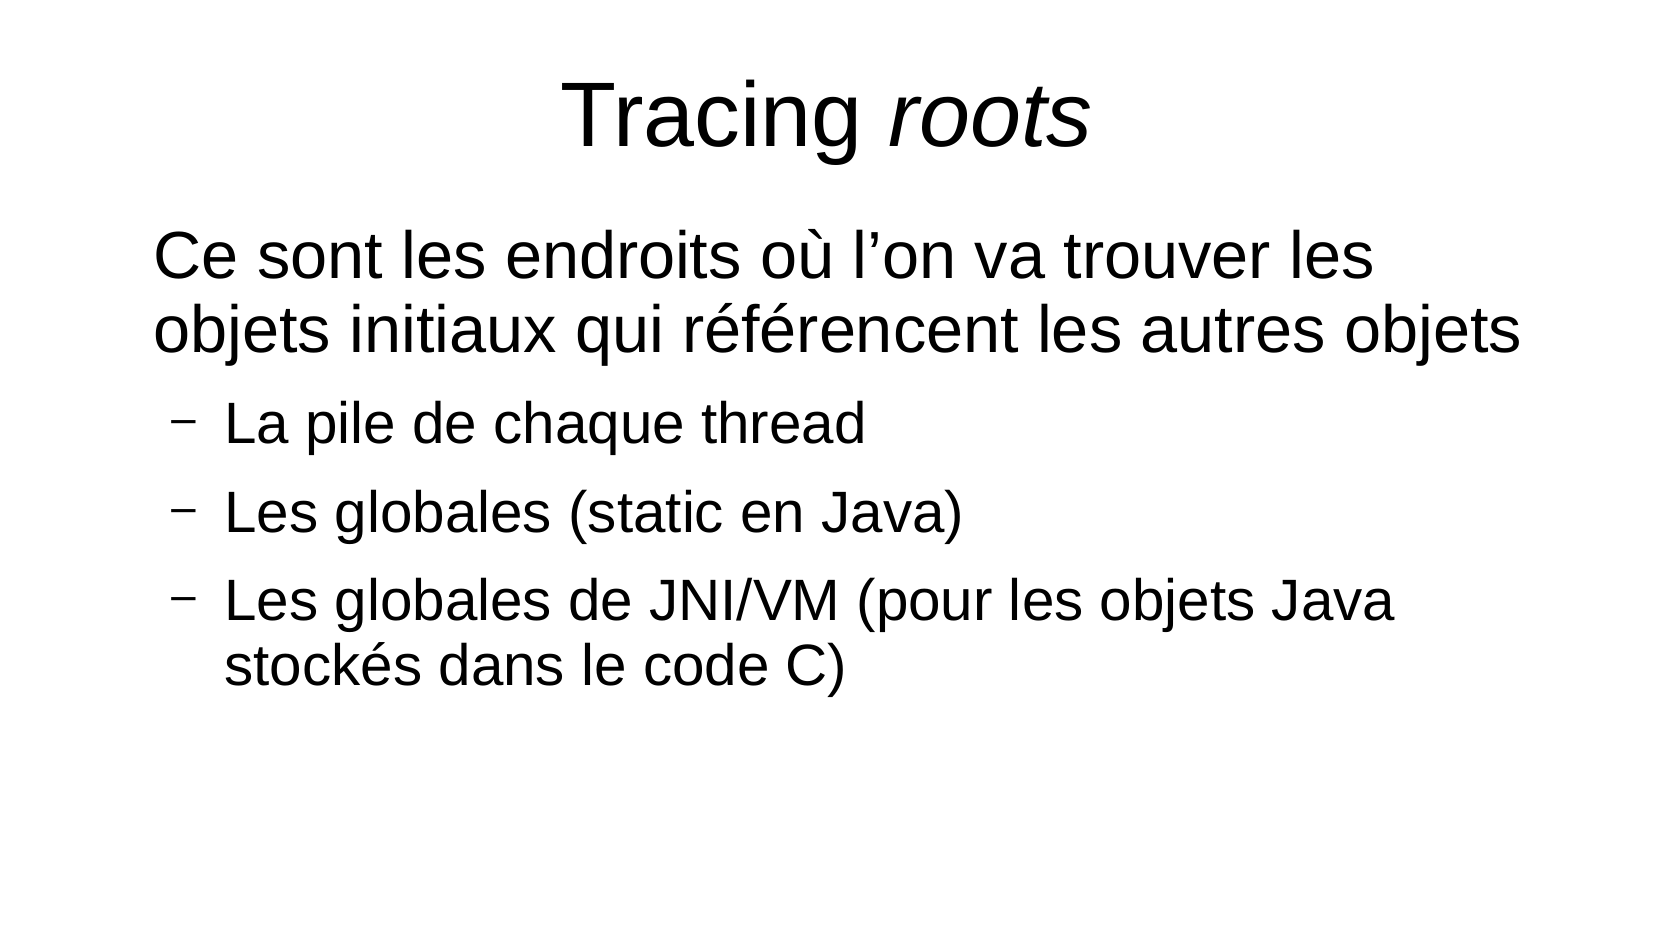

# Tracing roots
Ce sont les endroits où l’on va trouver les objets initiaux qui référencent les autres objets
La pile de chaque thread
Les globales (static en Java)
Les globales de JNI/VM (pour les objets Java stockés dans le code C)